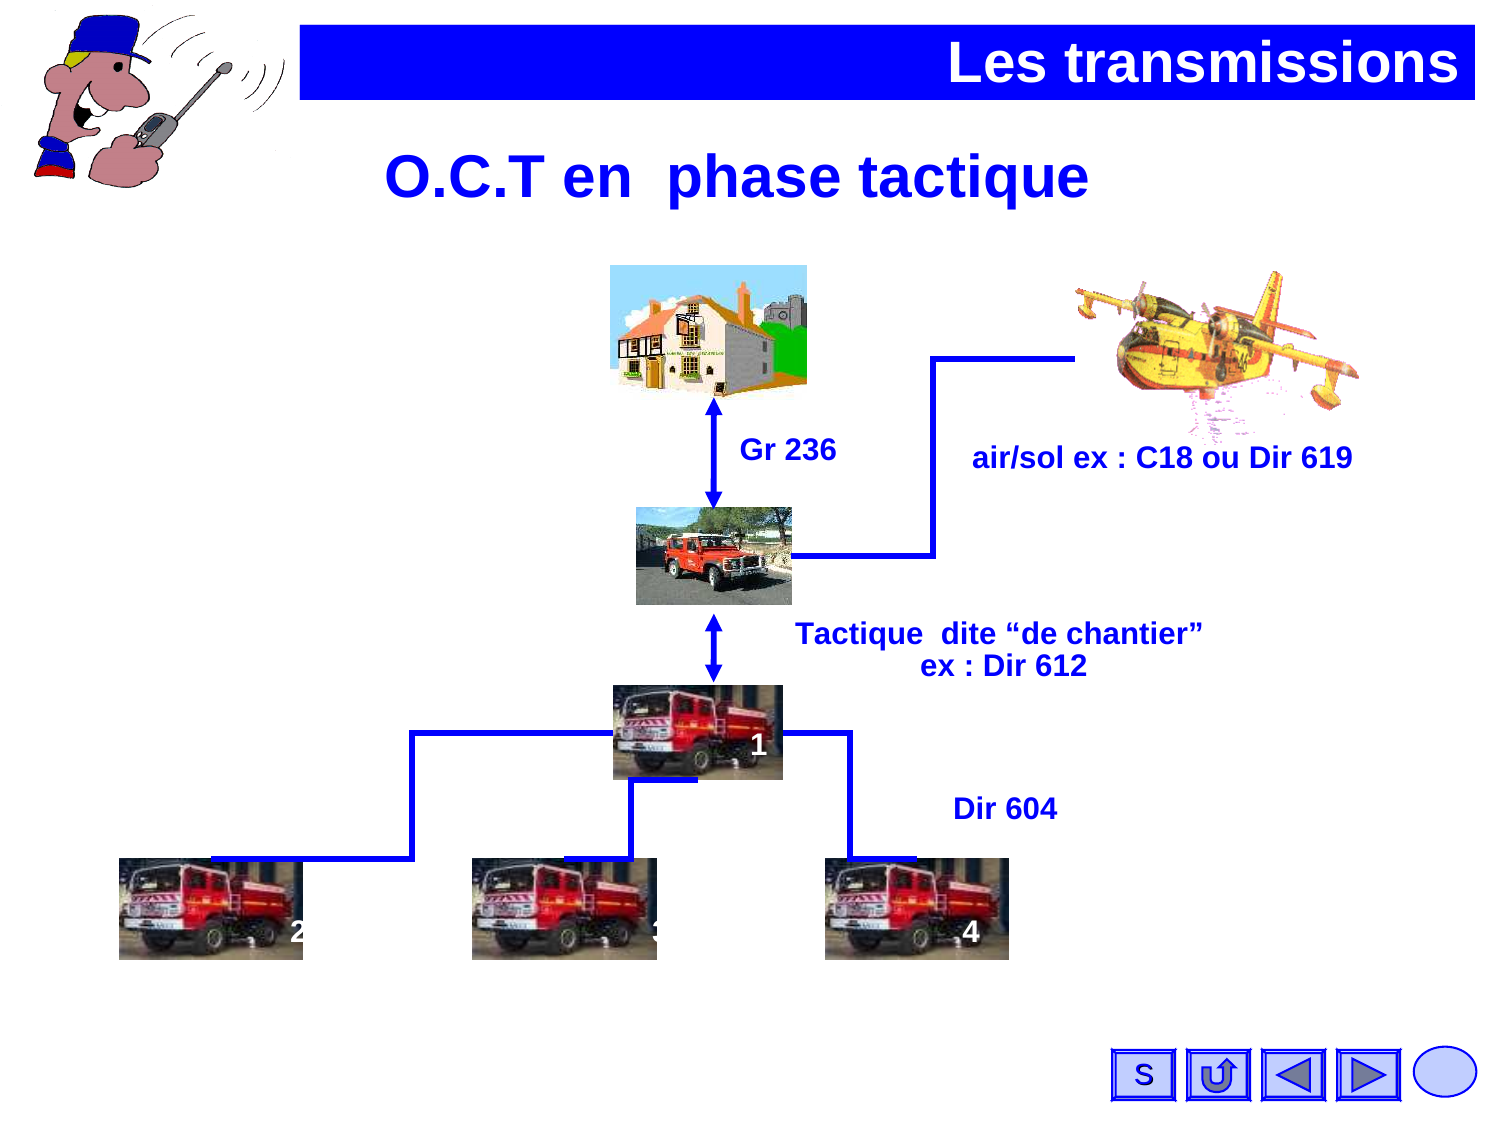

Les transmissions
O.C.T en phase tactique
Gr 236
air/sol ex : C18 ou Dir 619
Tactique dite “de chantier”
ex : Dir 612
1
Dir 604
2
3
4